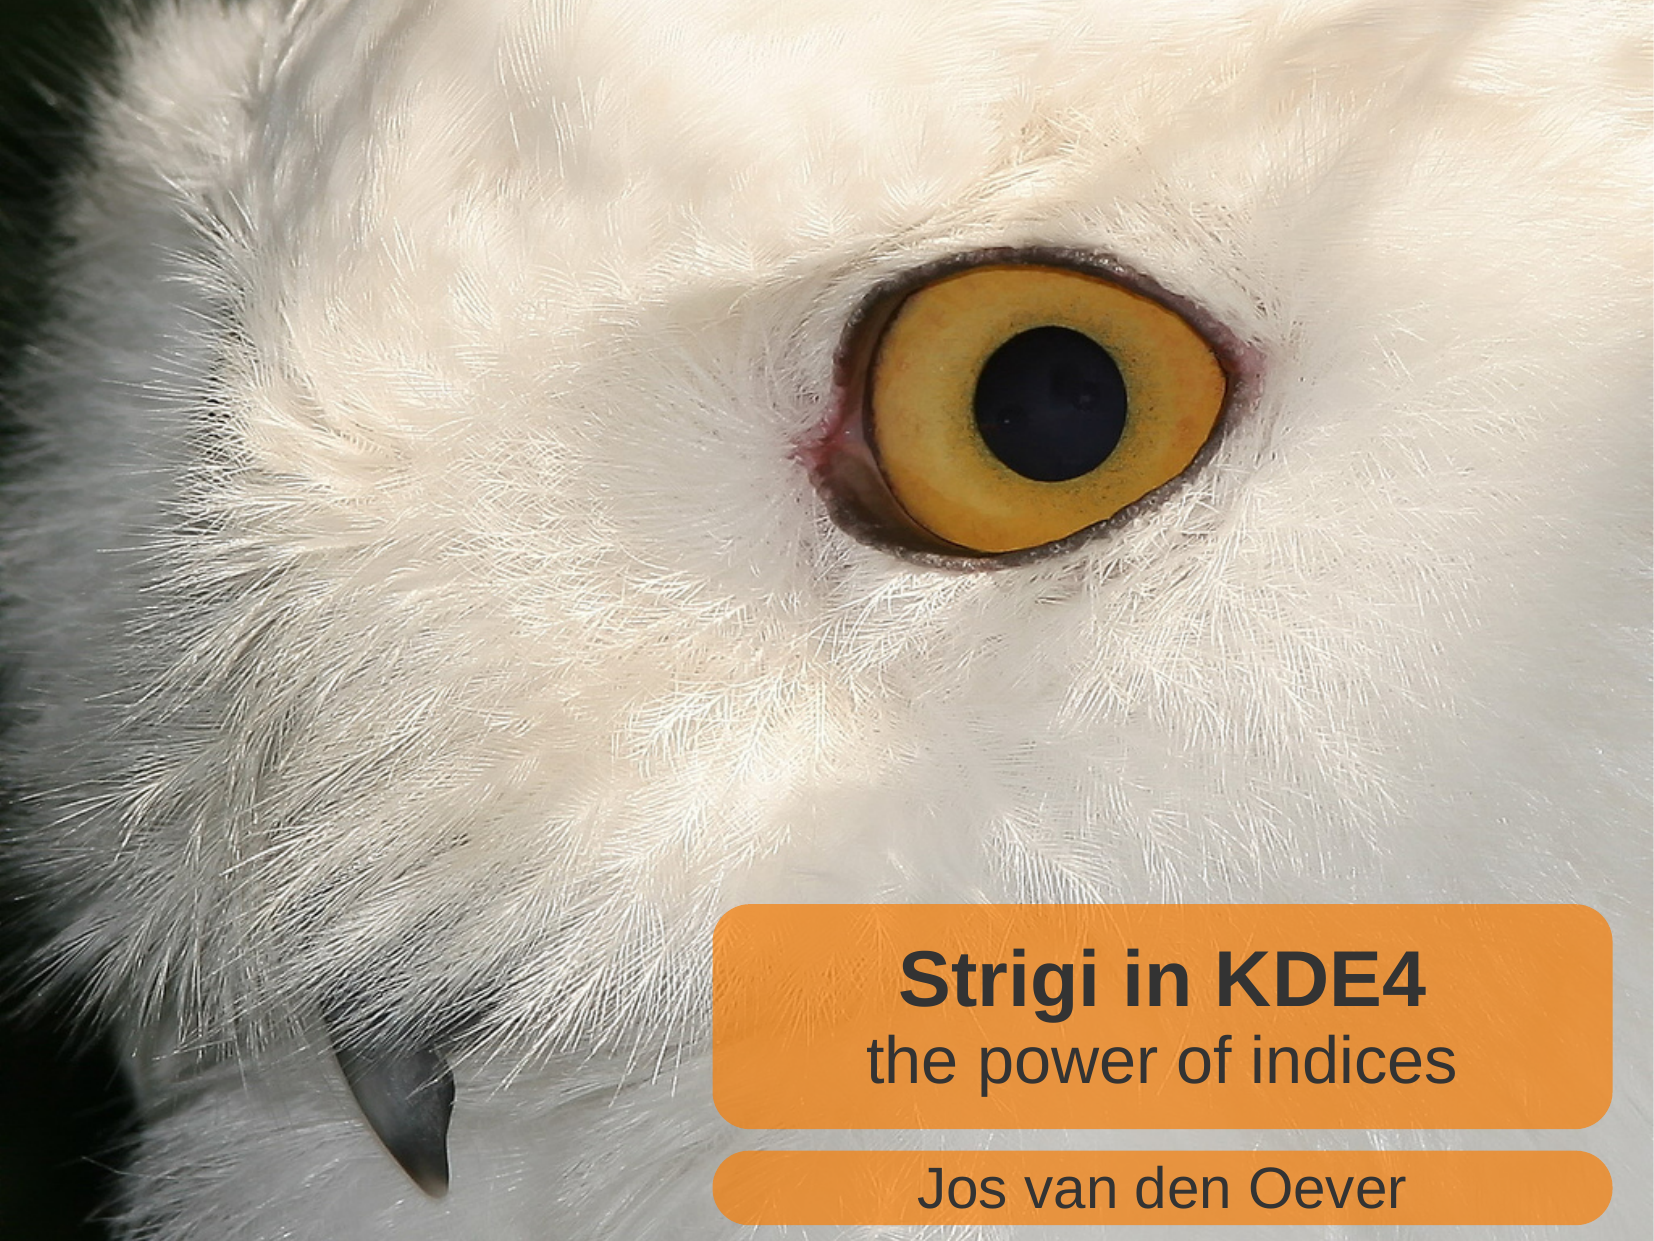

Strigi in KDE4
the power of indices
Jos van den Oever